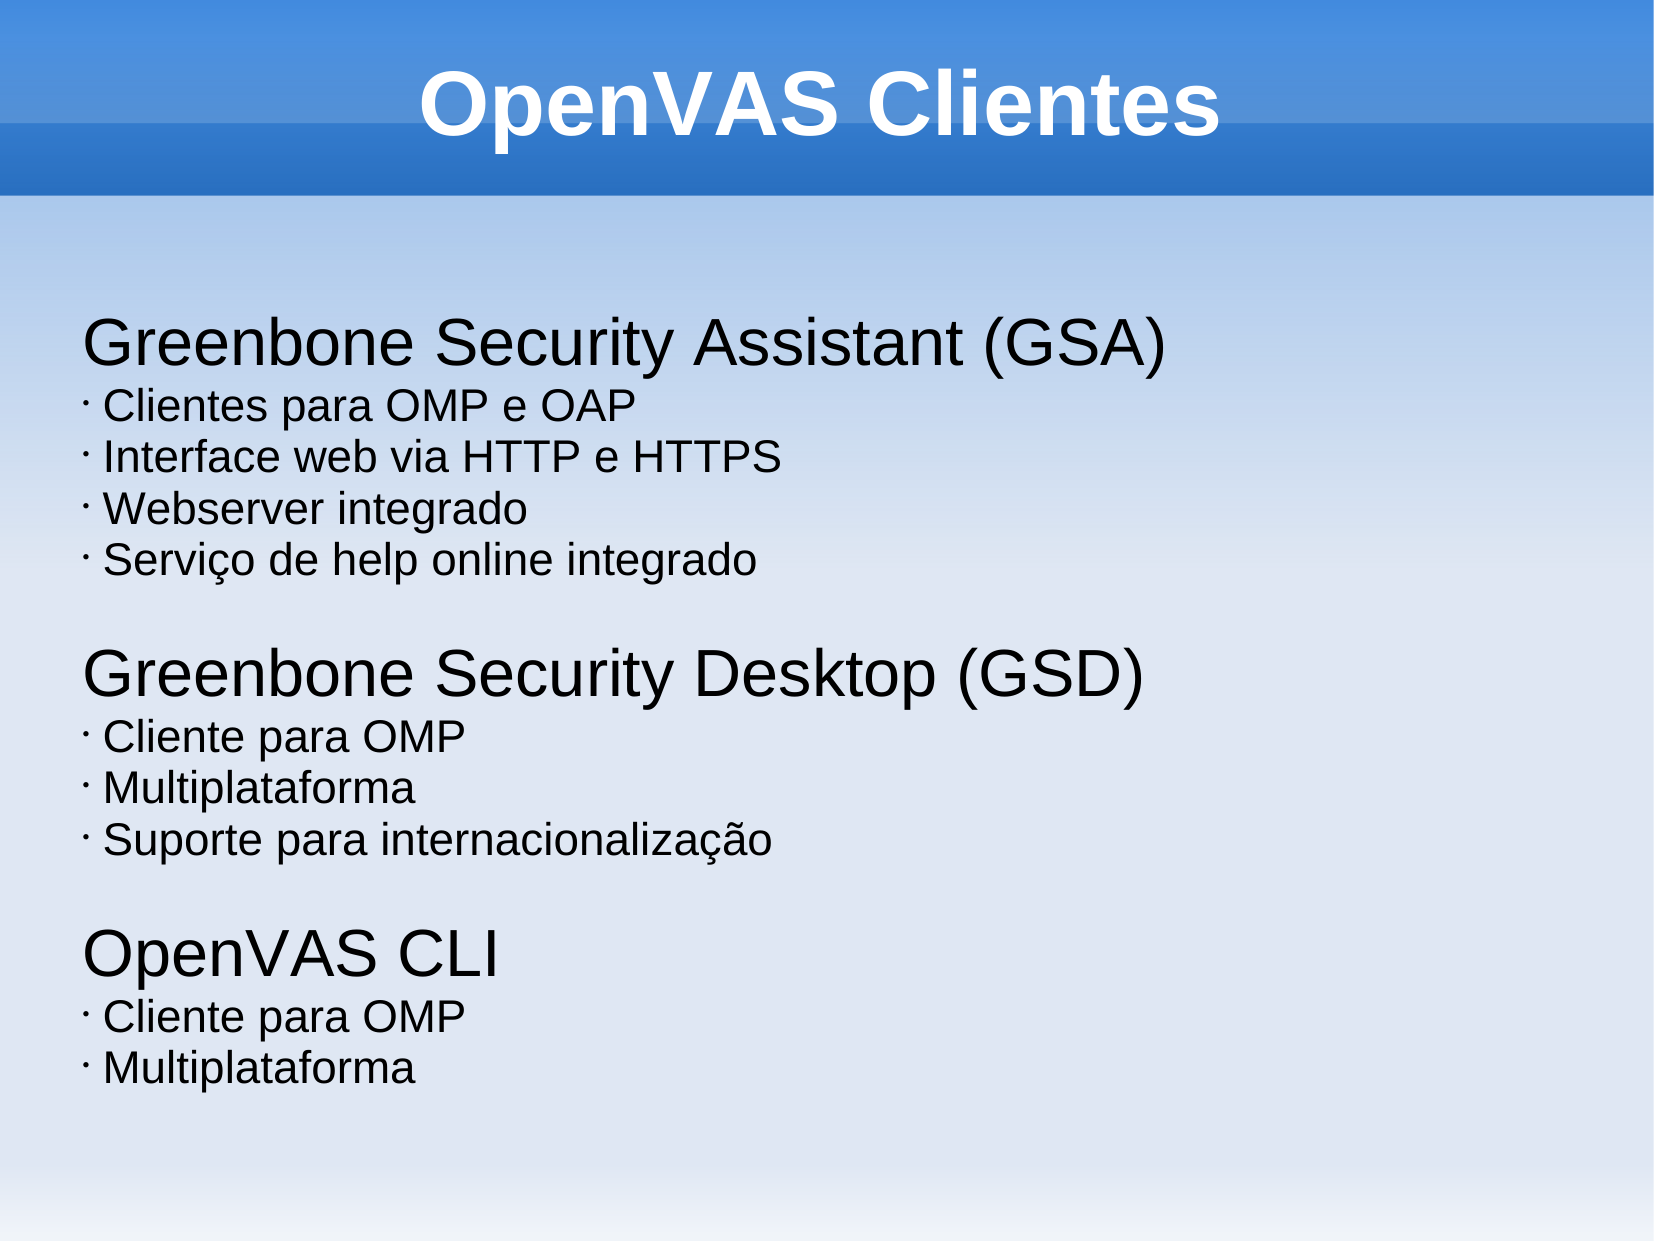

# OpenVAS Clientes
Greenbone Security Assistant (GSA)
 Clientes para OMP e OAP
 Interface web via HTTP e HTTPS
 Webserver integrado
 Serviço de help online integrado
Greenbone Security Desktop (GSD)
 Cliente para OMP
 Multiplataforma
 Suporte para internacionalização
OpenVAS CLI
 Cliente para OMP
 Multiplataforma